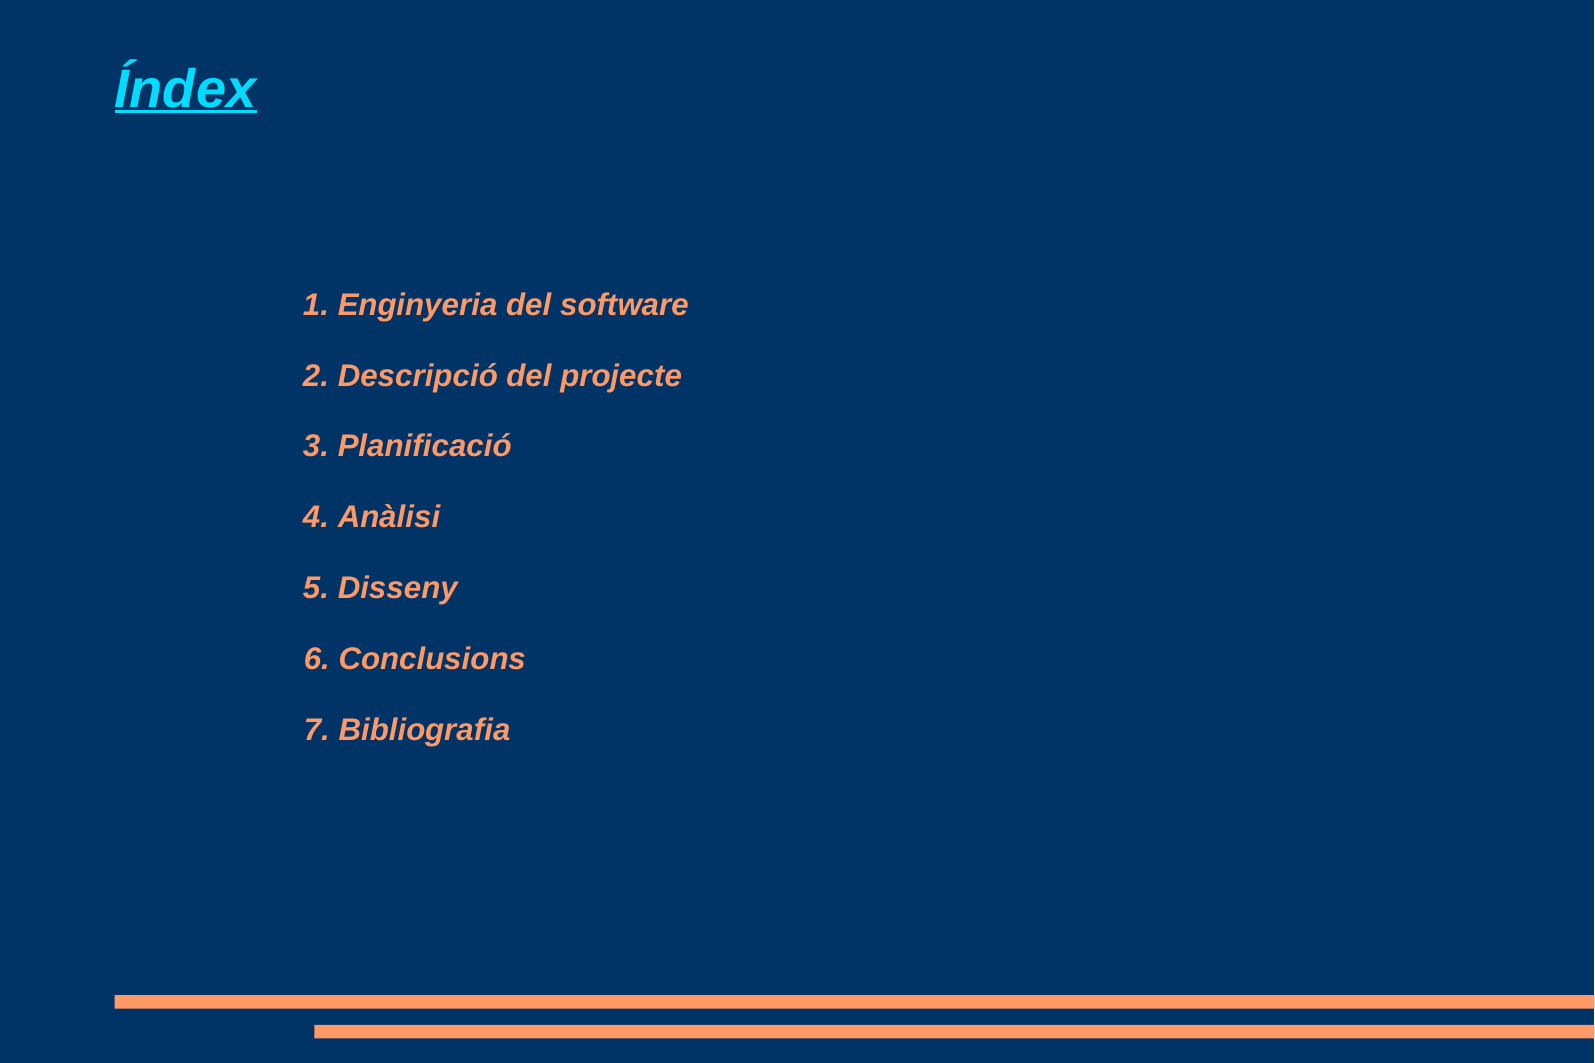

# Índex
1. Enginyeria del software
2. Descripció del projecte
3. Planificació
4. Anàlisi
5. Disseny
6. Conclusions
7. Bibliografia